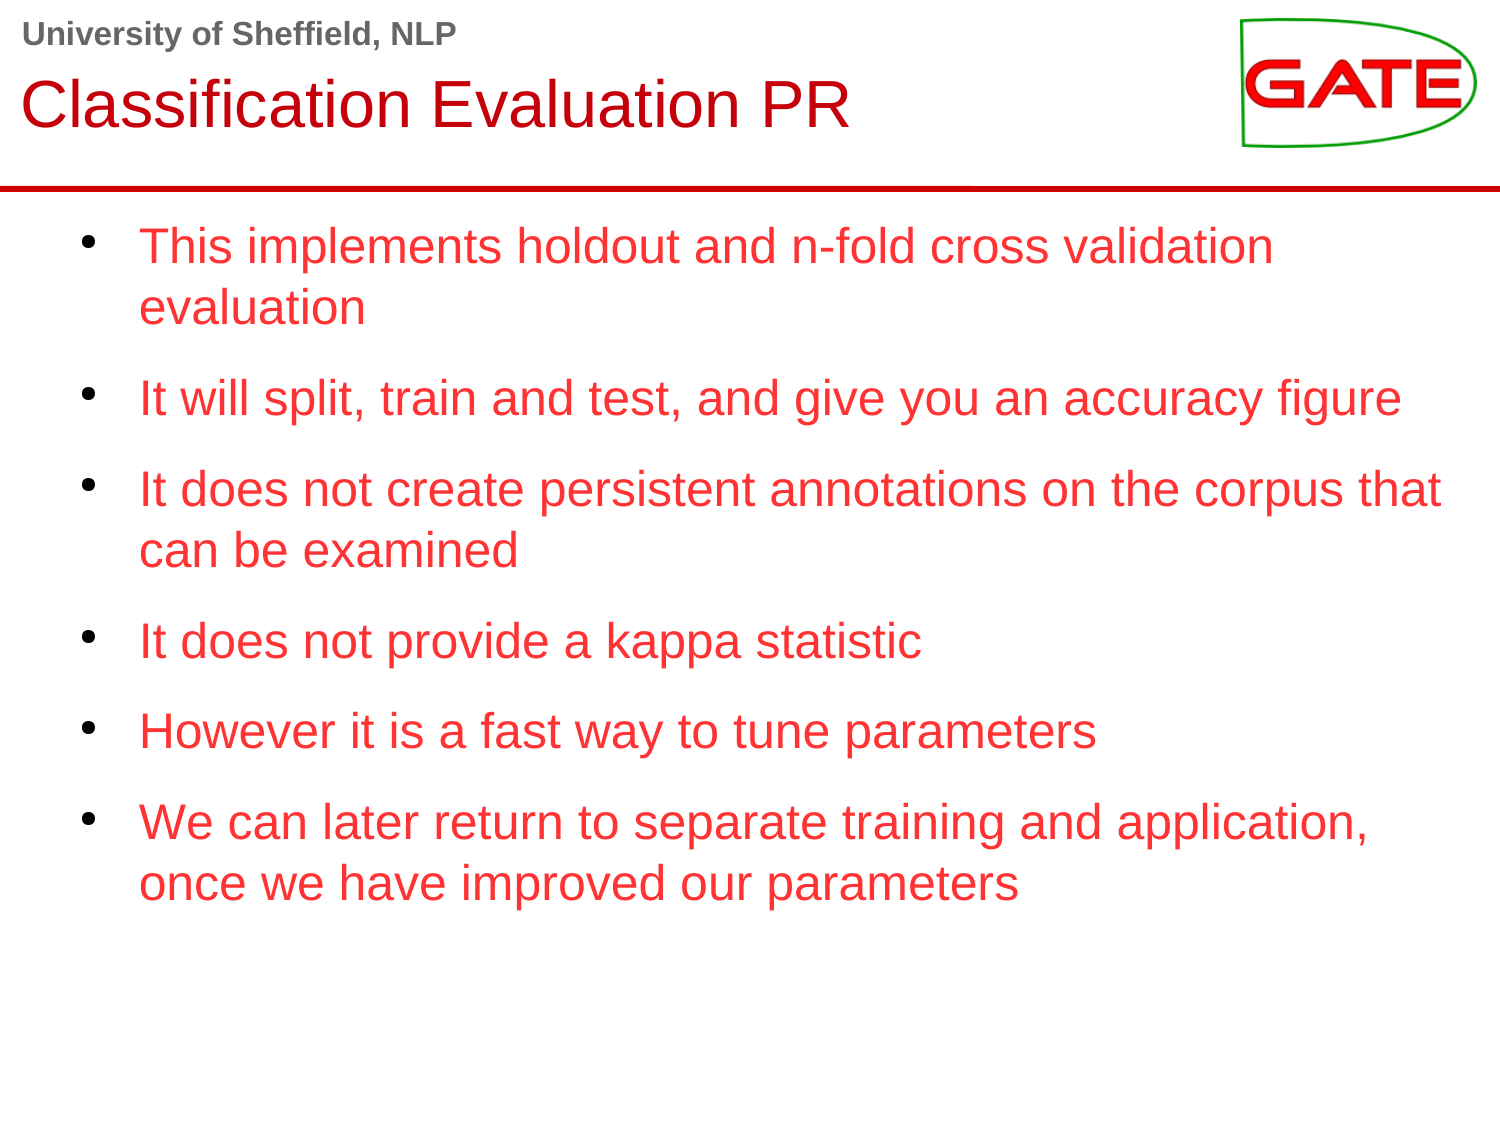

# Classification Evaluation PR
This implements holdout and n-fold cross validation evaluation
It will split, train and test, and give you an accuracy figure
It does not create persistent annotations on the corpus that can be examined
It does not provide a kappa statistic
However it is a fast way to tune parameters
We can later return to separate training and application, once we have improved our parameters